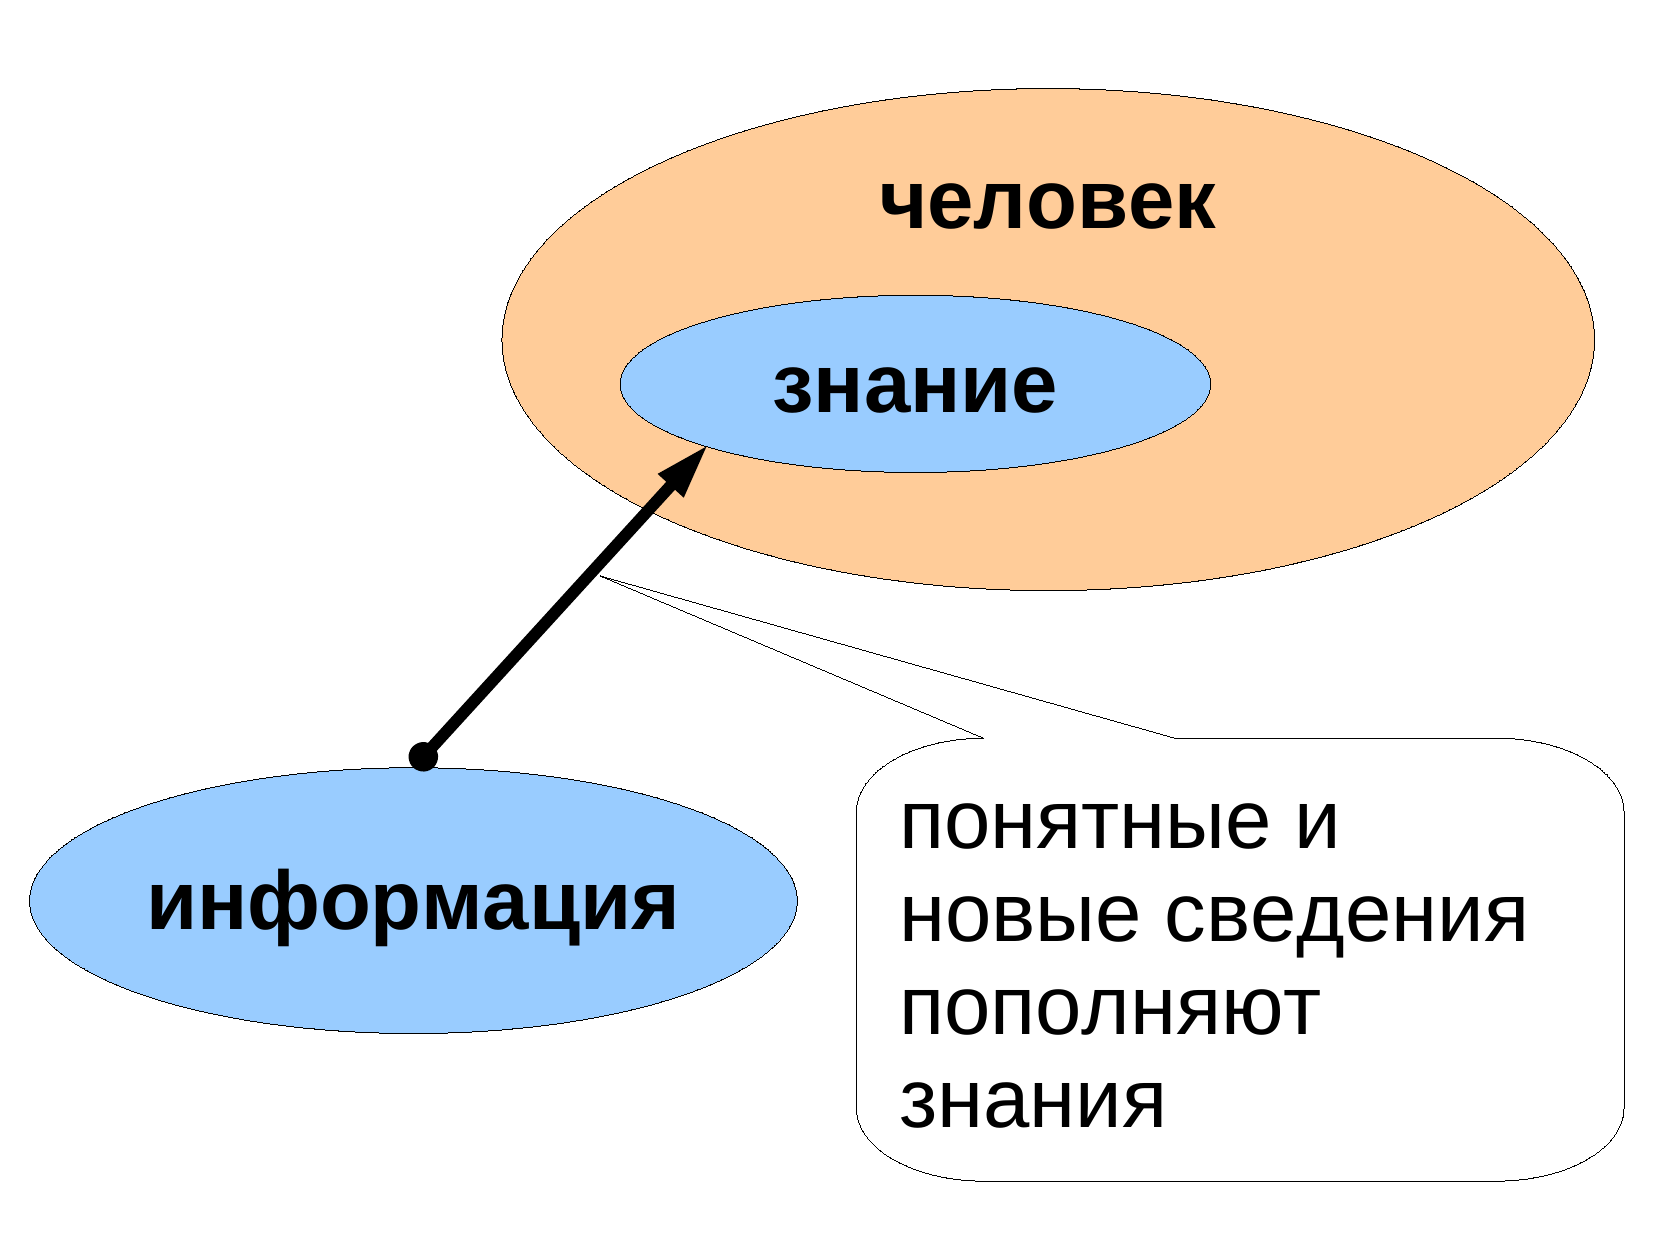

человек
знание
понятные и
новые сведения
пополняют
знания
информация